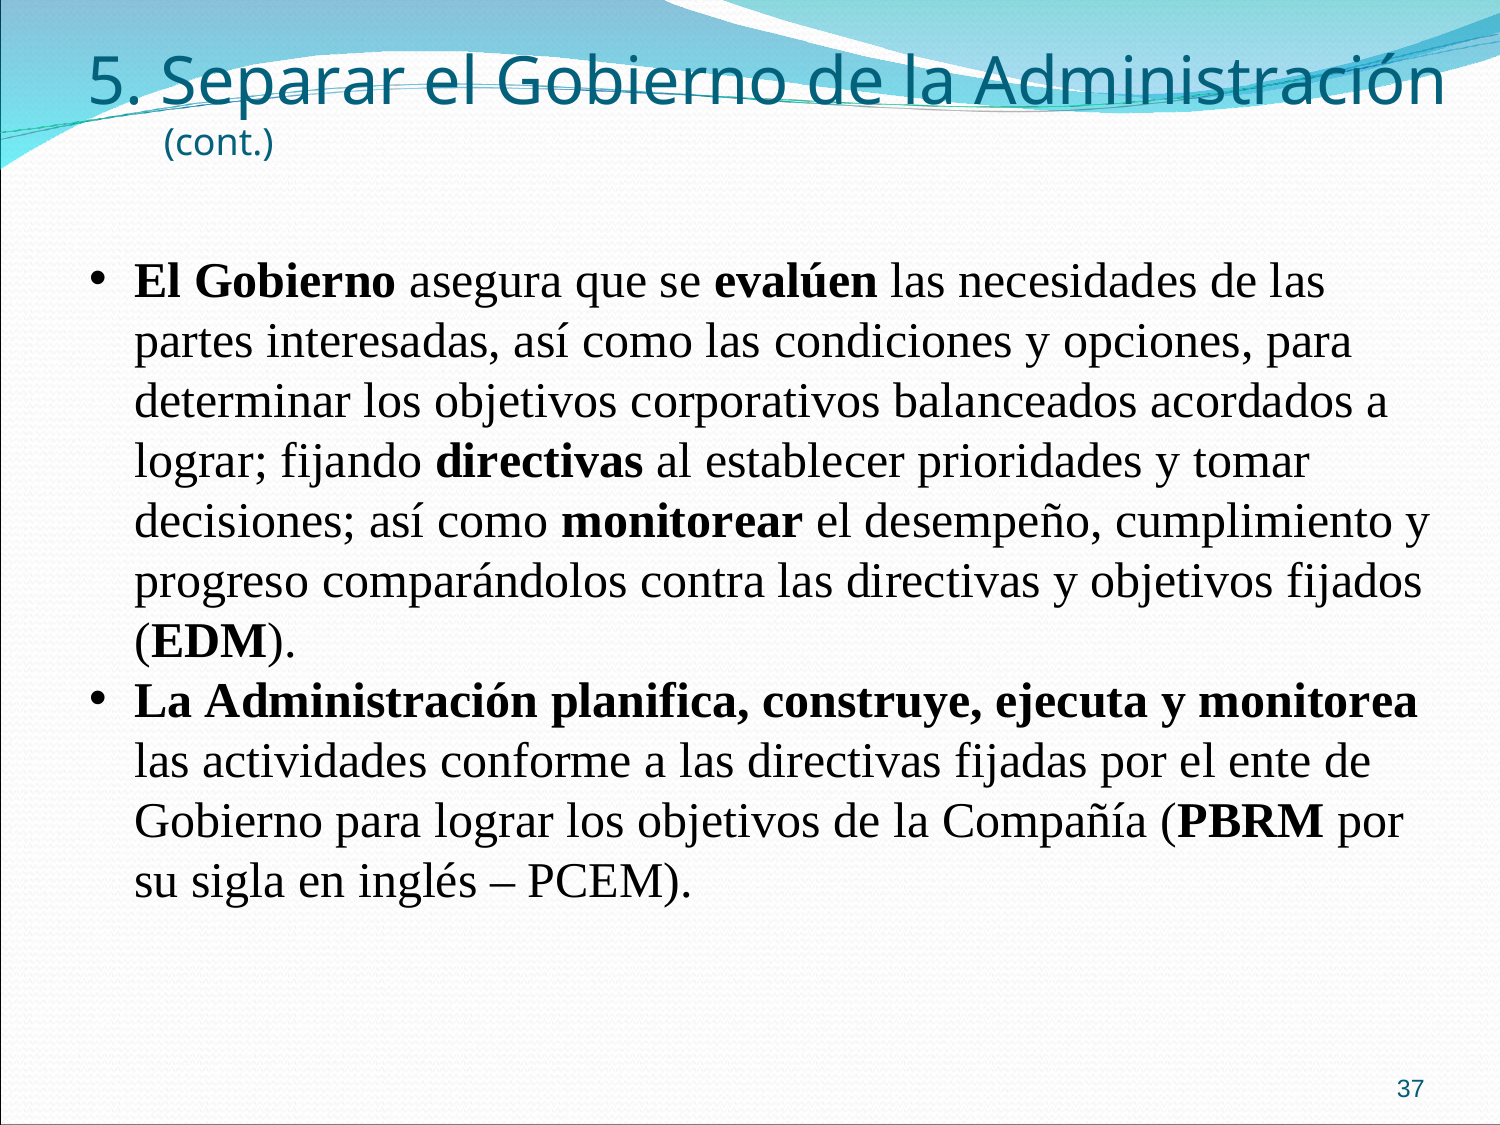

# 5. Separar el Gobierno de la Administración (cont.)
El Gobierno asegura que se evalúen las necesidades de las partes interesadas, así como las condiciones y opciones, para determinar los objetivos corporativos balanceados acordados a lograr; fijando directivas al establecer prioridades y tomar decisiones; así como monitorear el desempeño, cumplimiento y progreso comparándolos contra las directivas y objetivos fijados (EDM).
La Administración planifica, construye, ejecuta y monitorea las actividades conforme a las directivas fijadas por el ente de Gobierno para lograr los objetivos de la Compañía (PBRM por su sigla en inglés – PCEM).